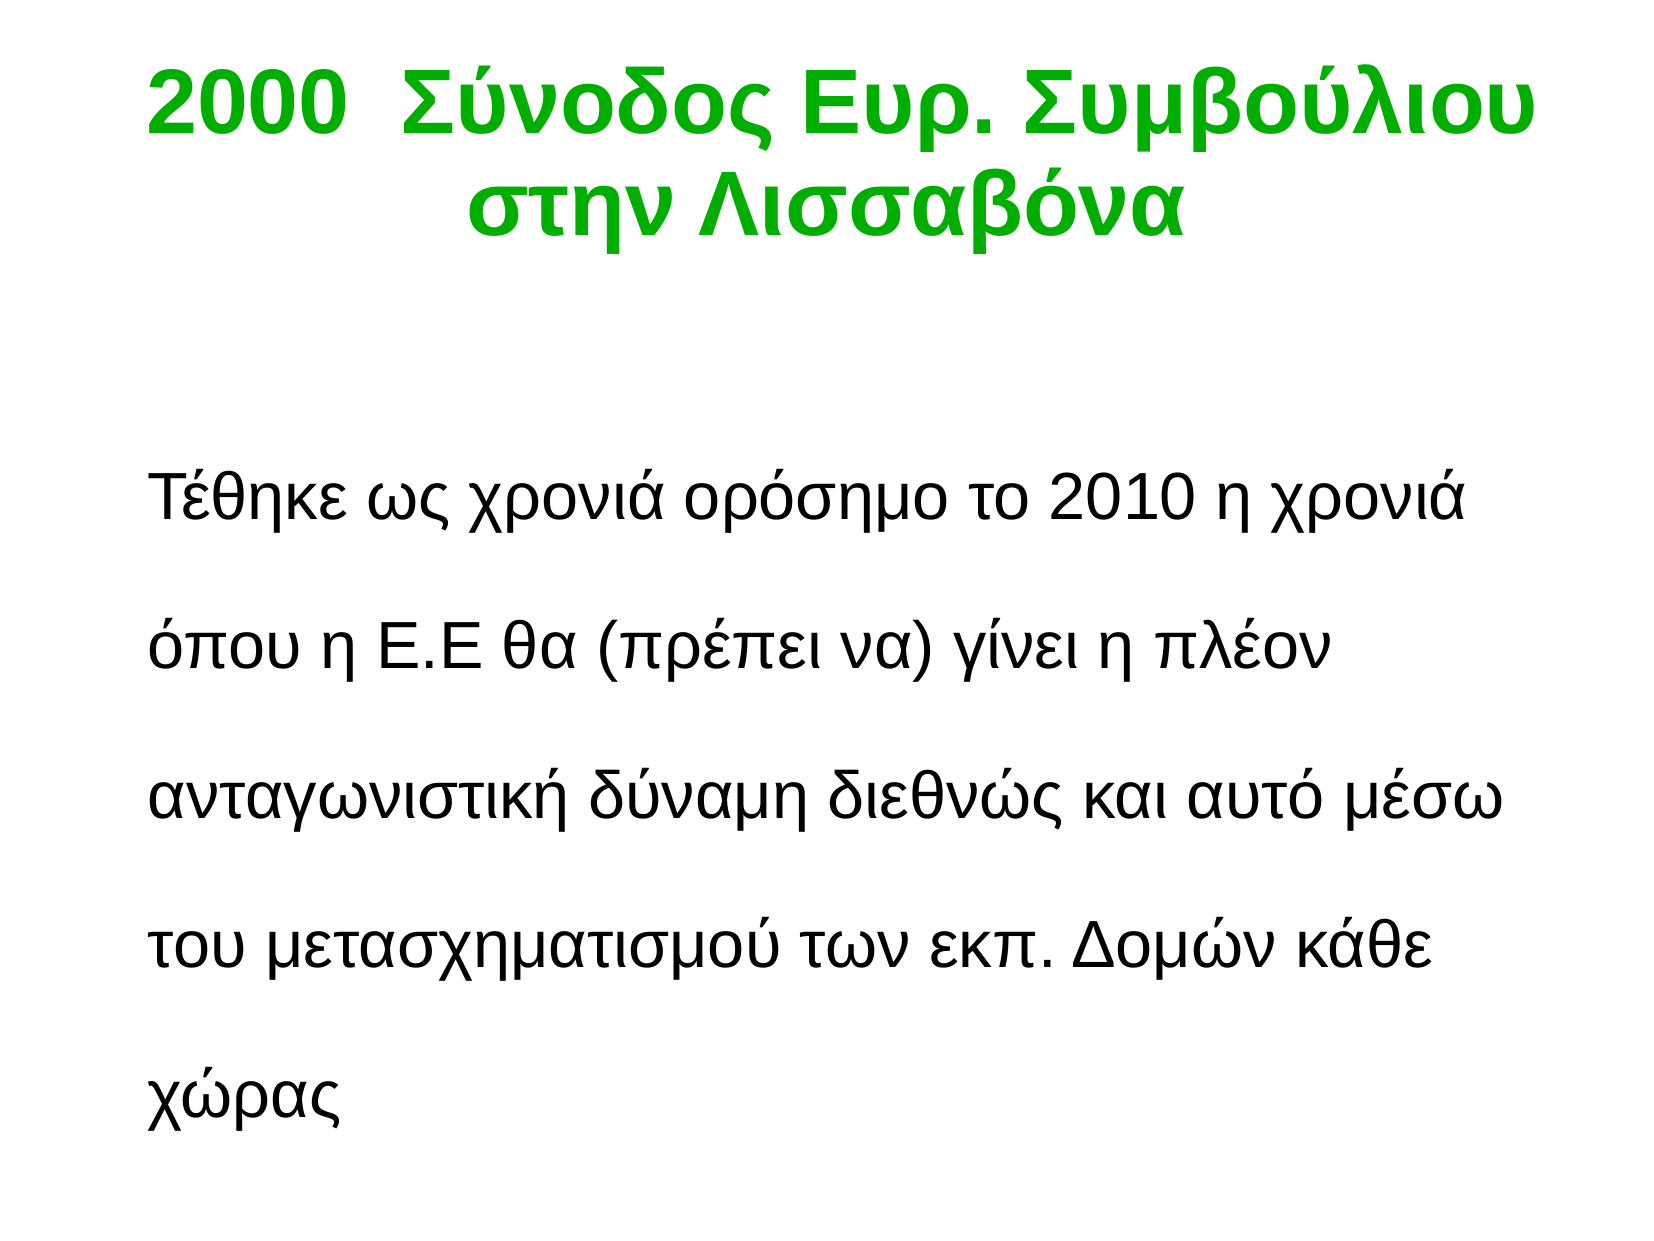

# 2000 Σύνοδος Ευρ. Συμβούλιου στην Λισσαβόνα
Τέθηκε ως χρονιά ορόσημο το 2010 η χρονιά όπου η Ε.Ε θα (πρέπει να) γίνει η πλέον ανταγωνιστική δύναμη διεθνώς και αυτό μέσω του μετασχηματισμού των εκπ. Δομών κάθε χώρας